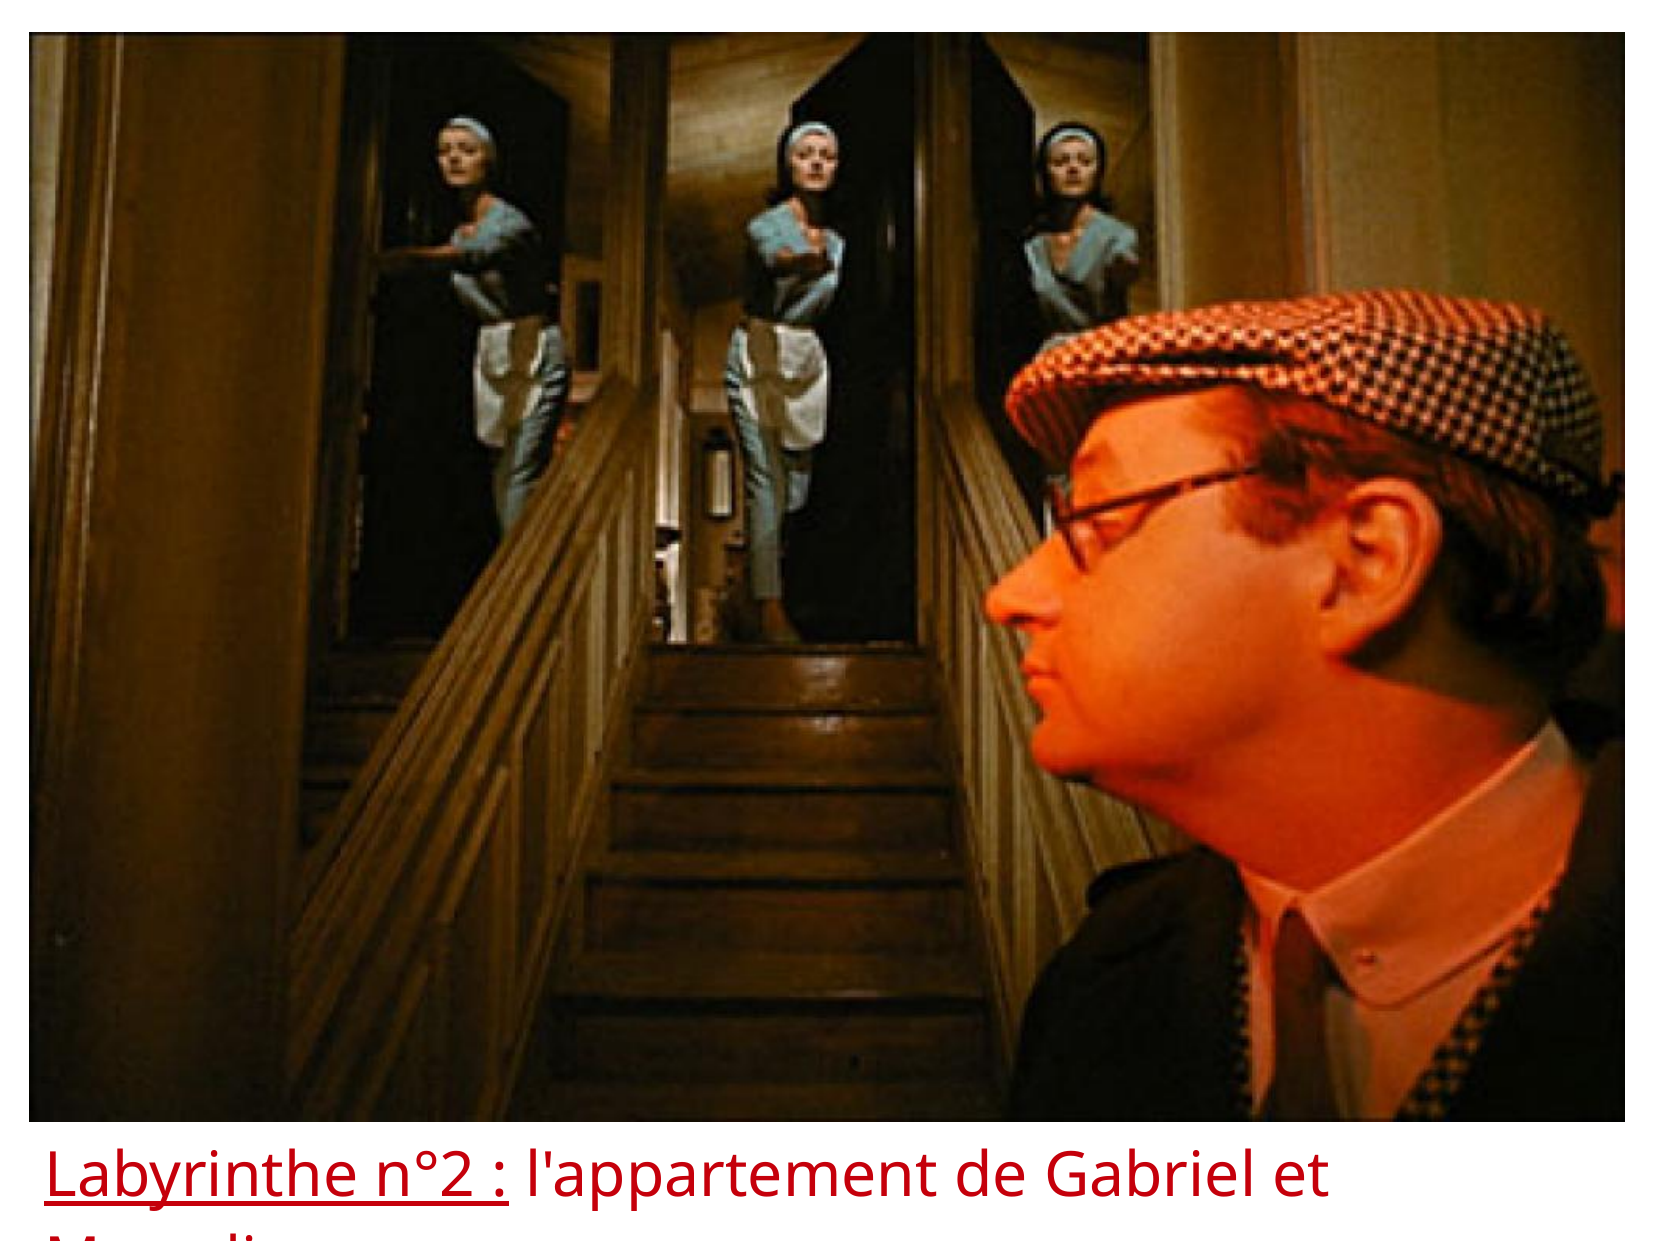

Labyrinthe n°2 : l'appartement de Gabriel et Marceline